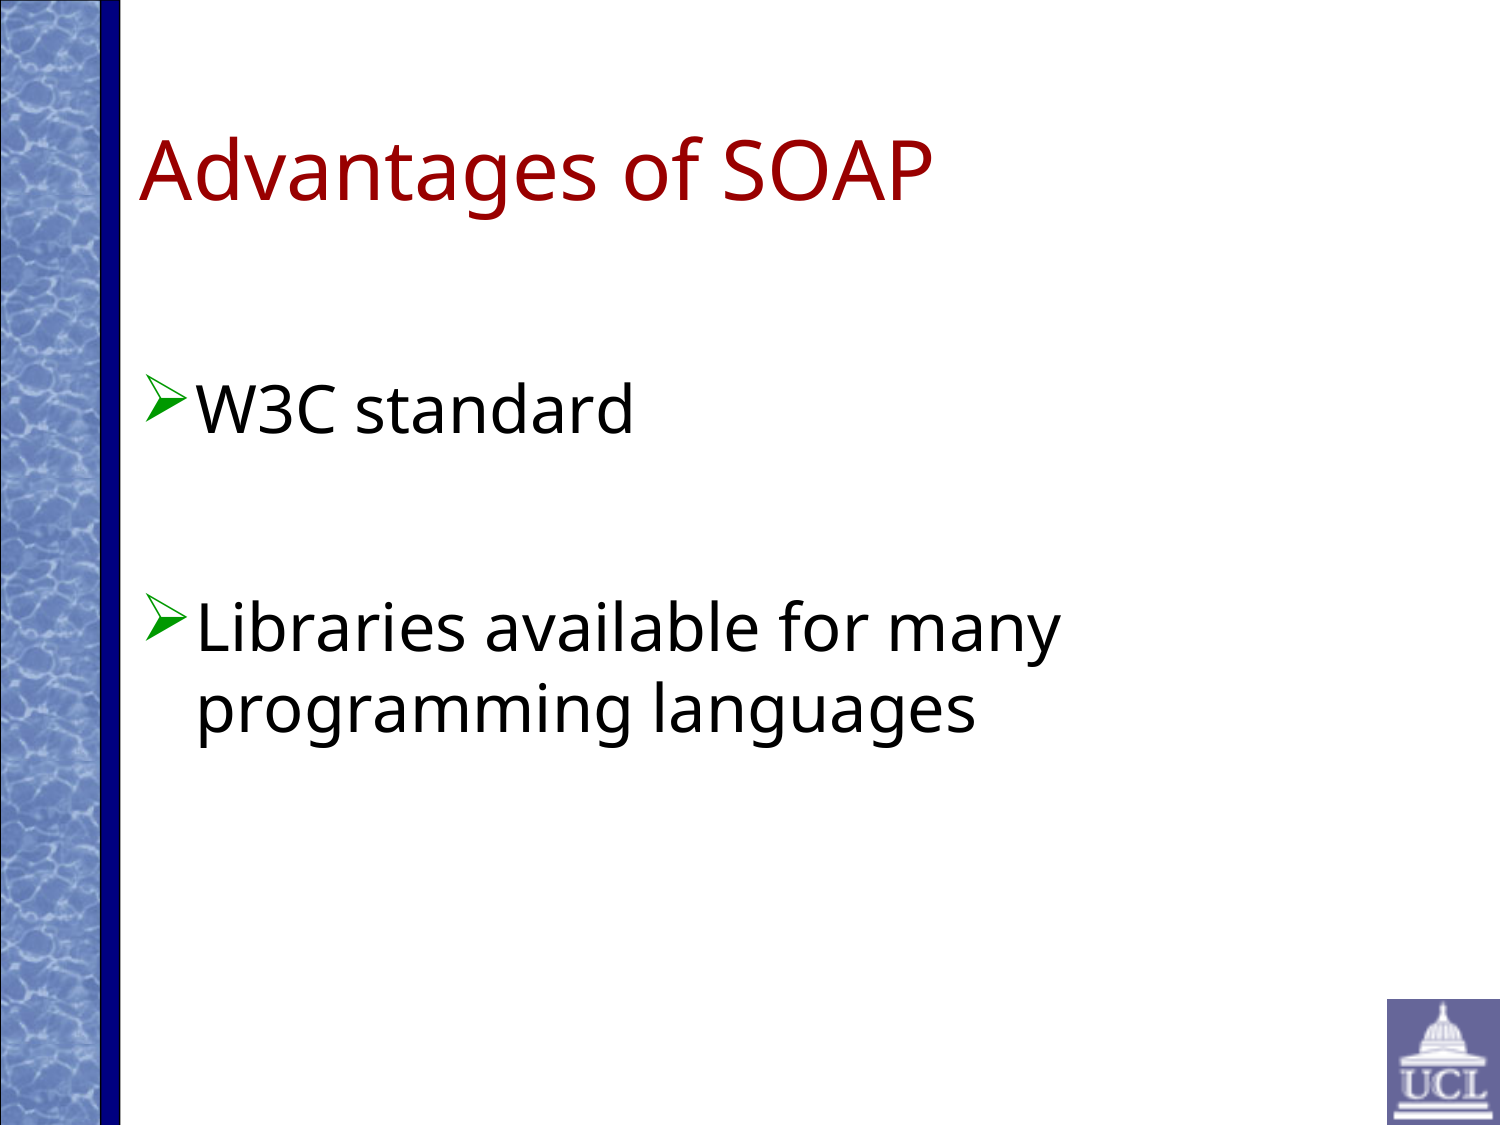

# Advantages of SOAP
W3C standard
Libraries available for many programming languages